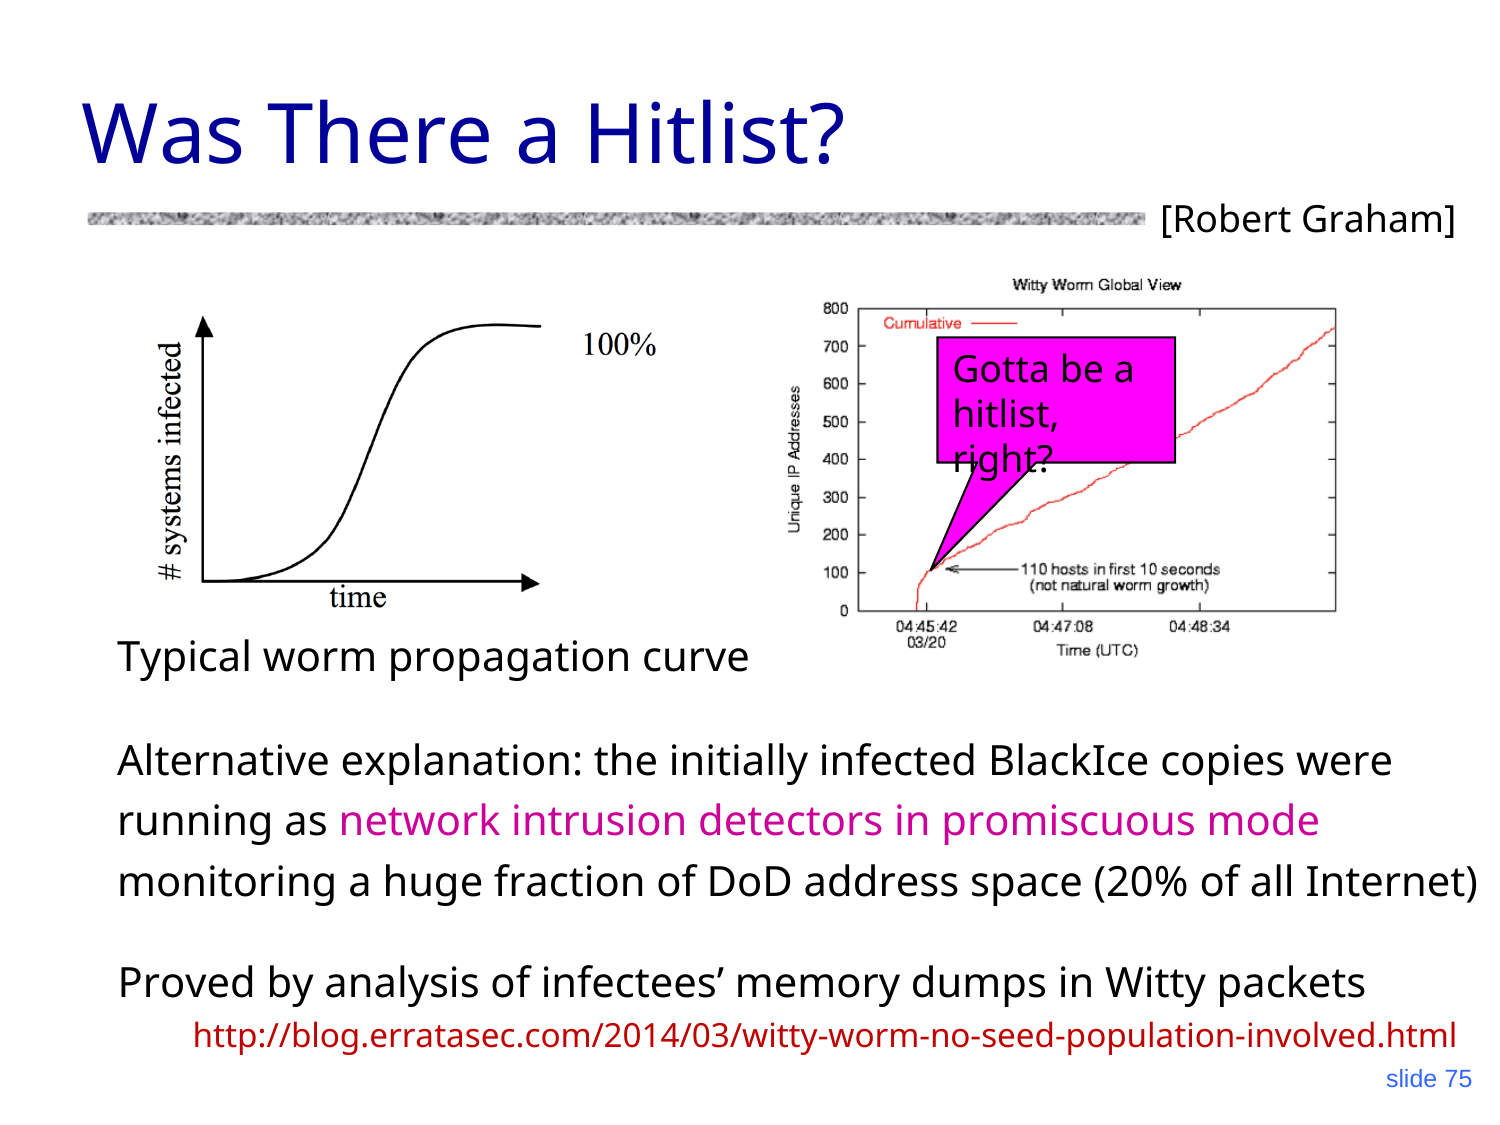

Was There a Hitlist?
[Robert Graham]
Gotta be a hitlist, right?
Typical worm propagation curve
Alternative explanation: the initially infected BlackIce copies were
running as network intrusion detectors in promiscuous mode
monitoring a huge fraction of DoD address space (20% of all Internet)
Proved by analysis of infectees’ memory dumps in Witty packets
http://blog.erratasec.com/2014/03/witty-worm-no-seed-population-involved.html
slide